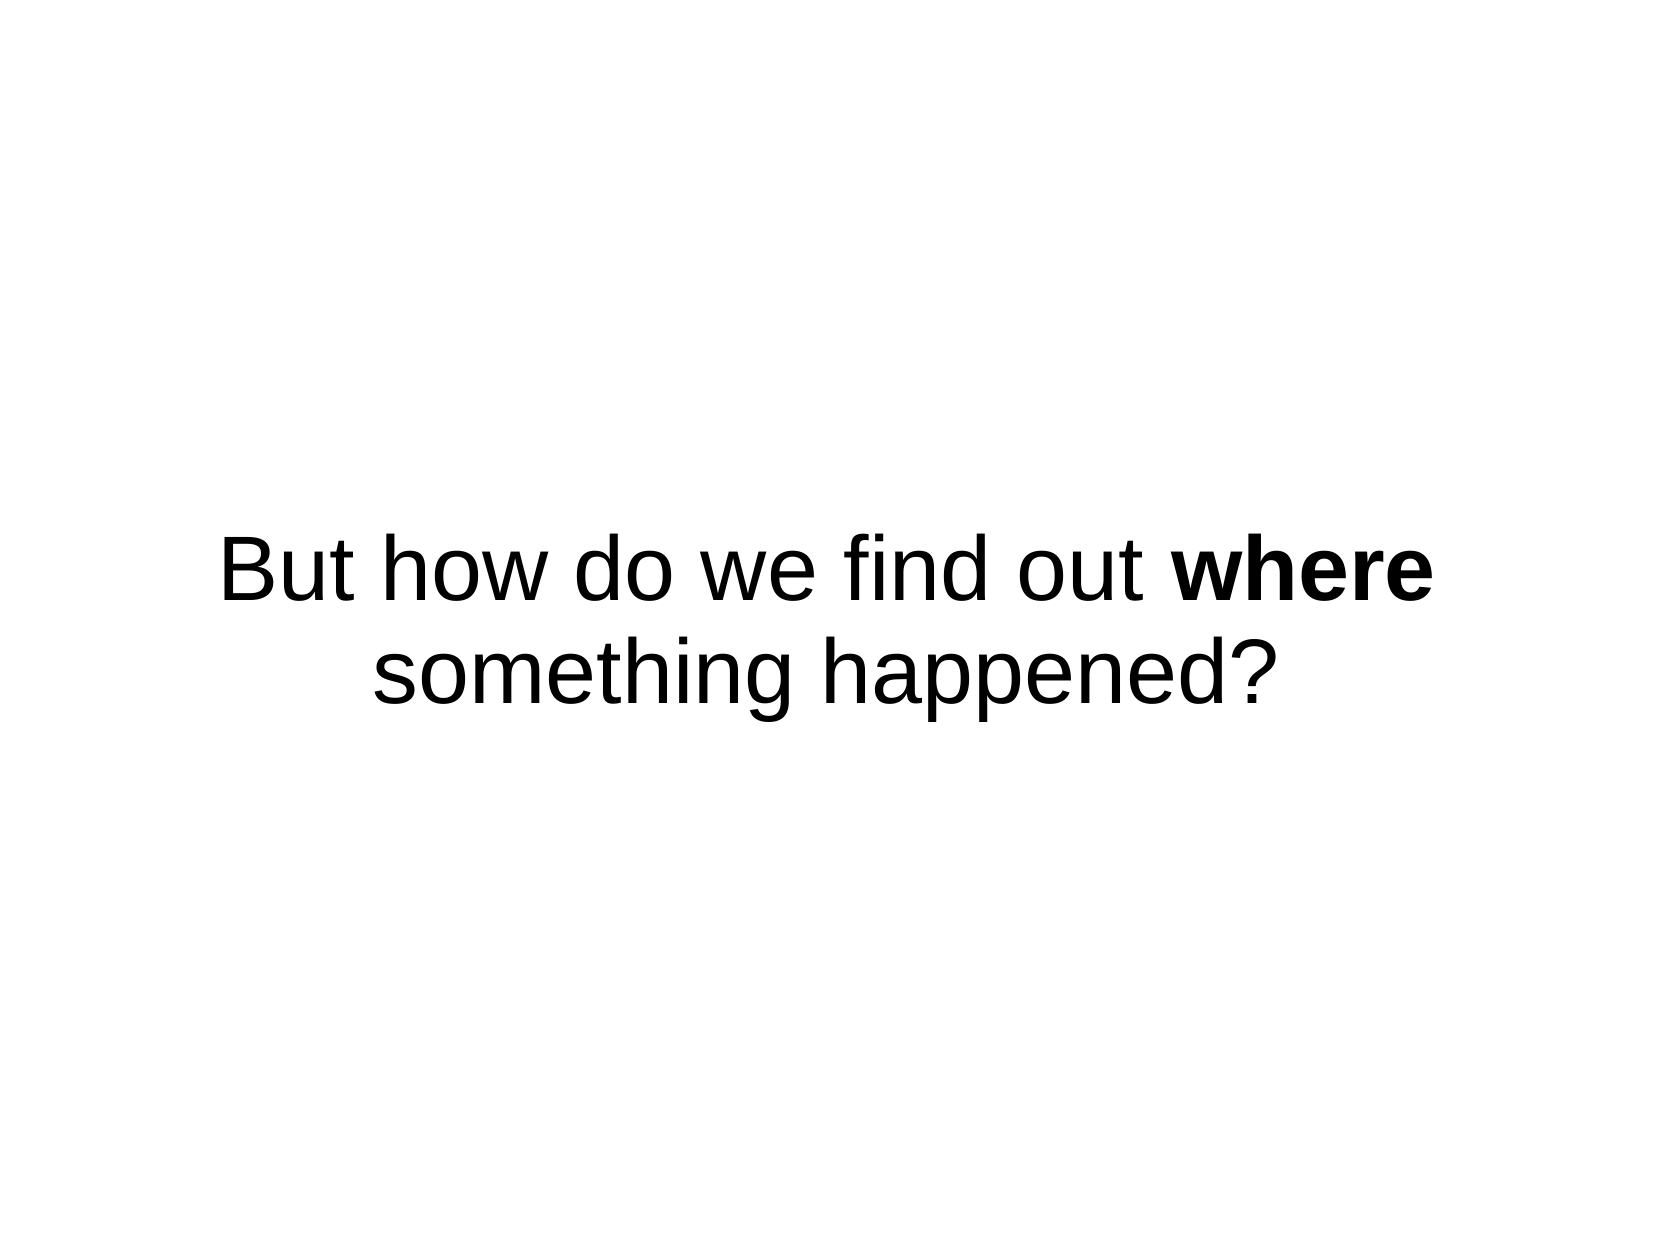

# But how do we find out where something happened?